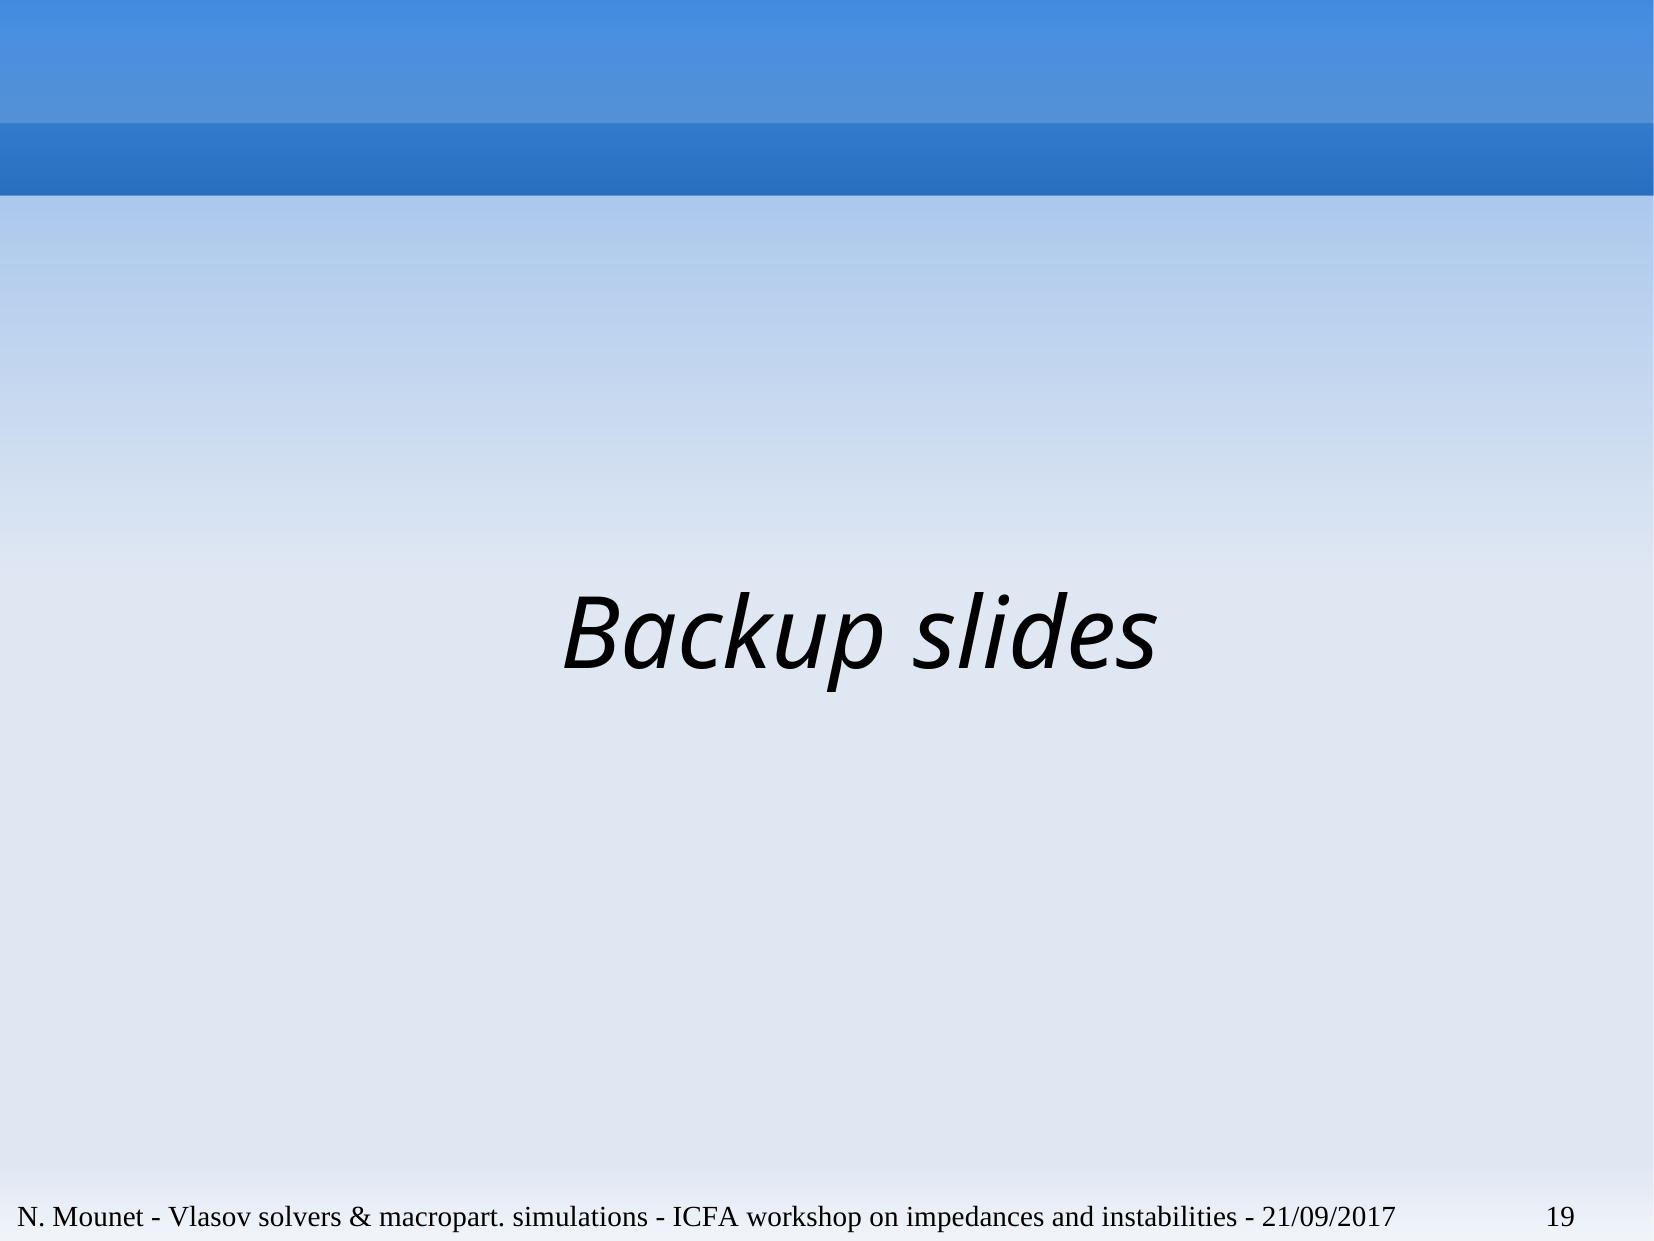

#
Backup slides
N. Mounet - Vlasov solvers & macropart. simulations - ICFA workshop on impedances and instabilities - 21/09/2017
19